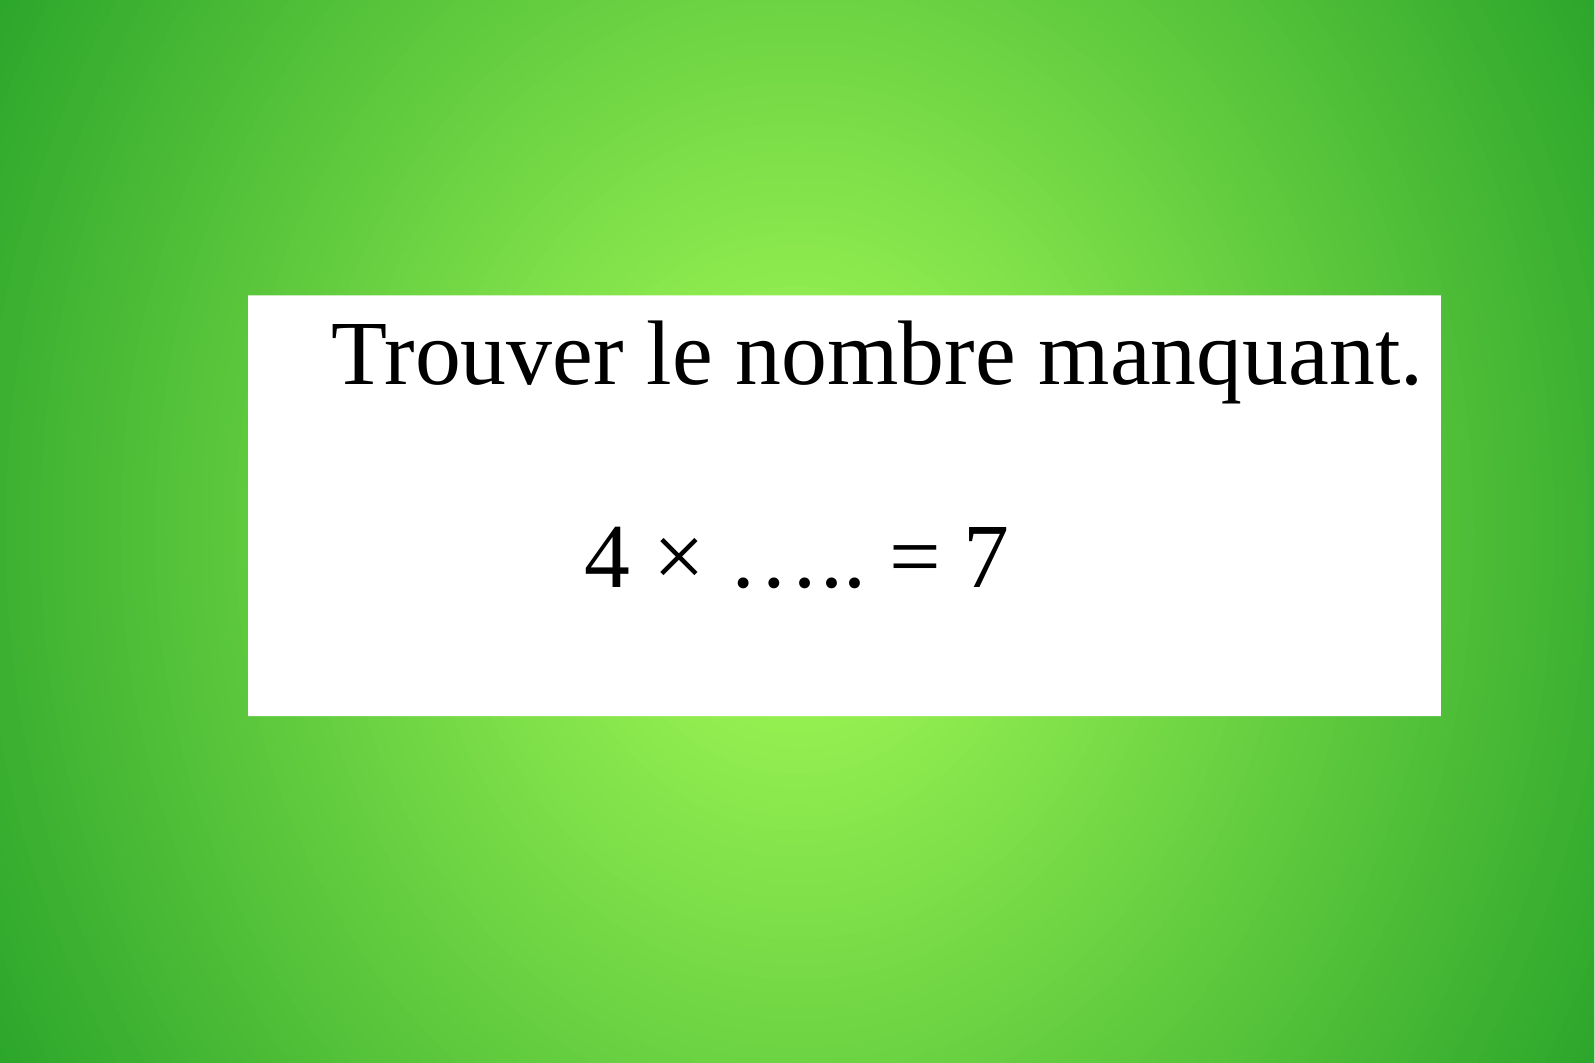

Trouver le nombre manquant.
 4 × ….. = 7